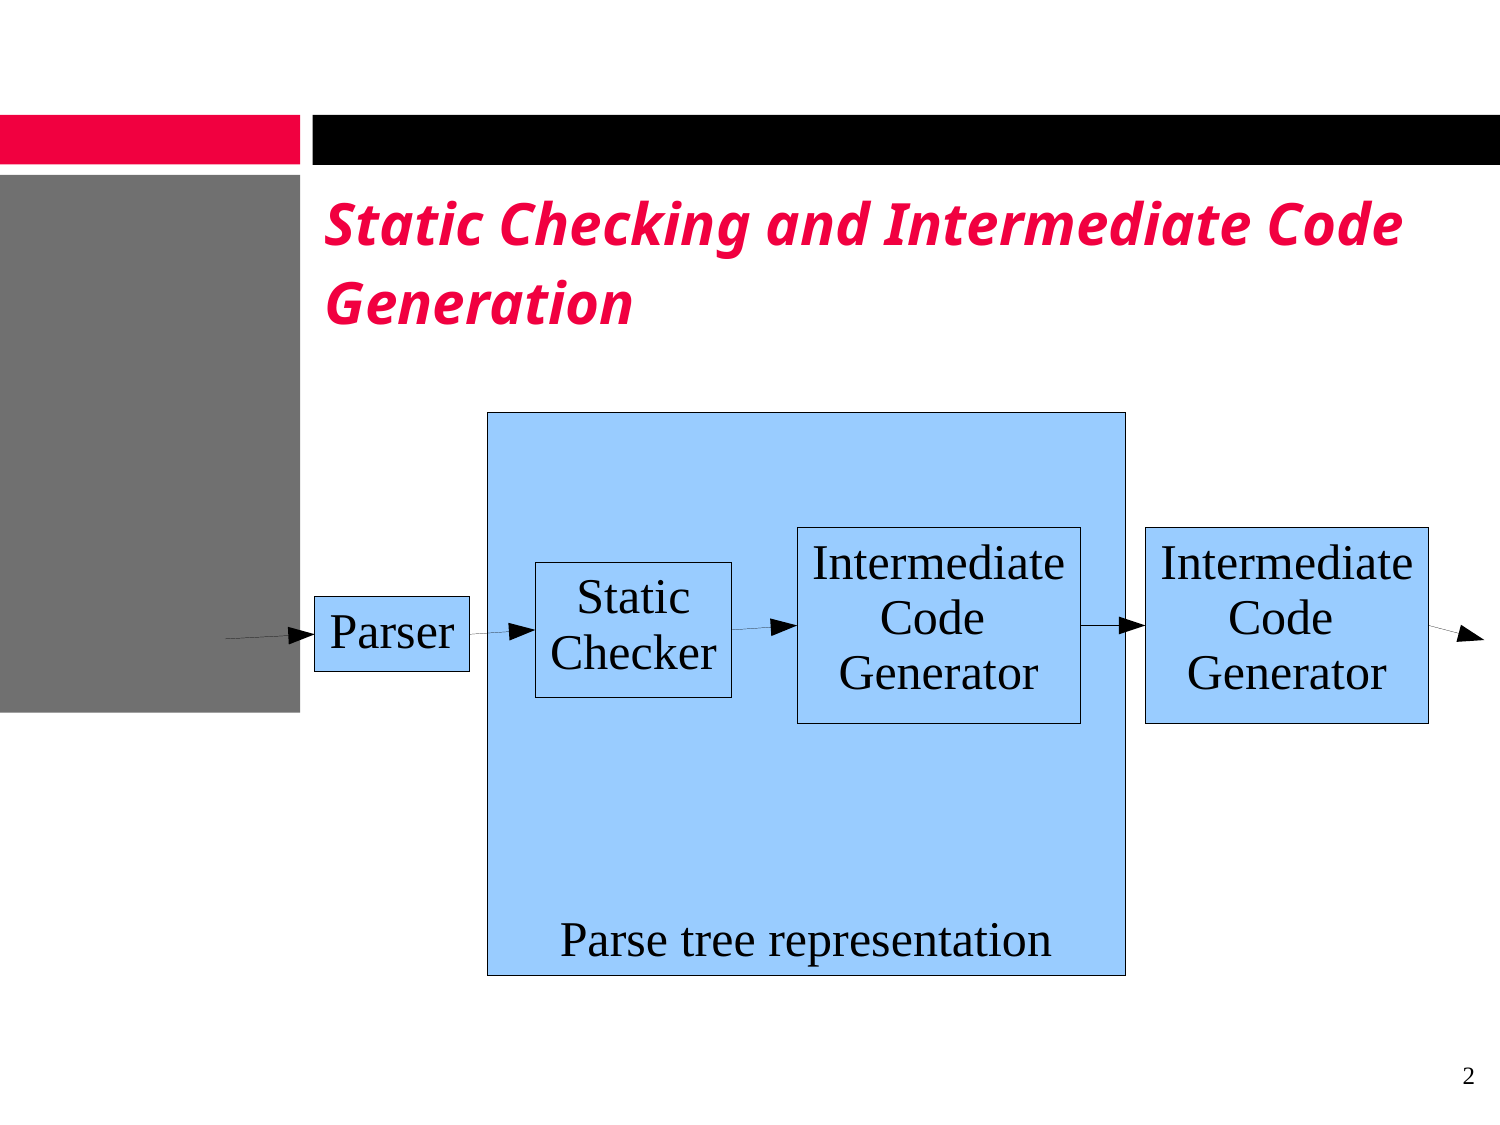

# Static Checking and Intermediate Code Generation
Parse tree representation
Intermediate
Code
Generator
Intermediate
Code
Generator
Static
Checker
Parser
2